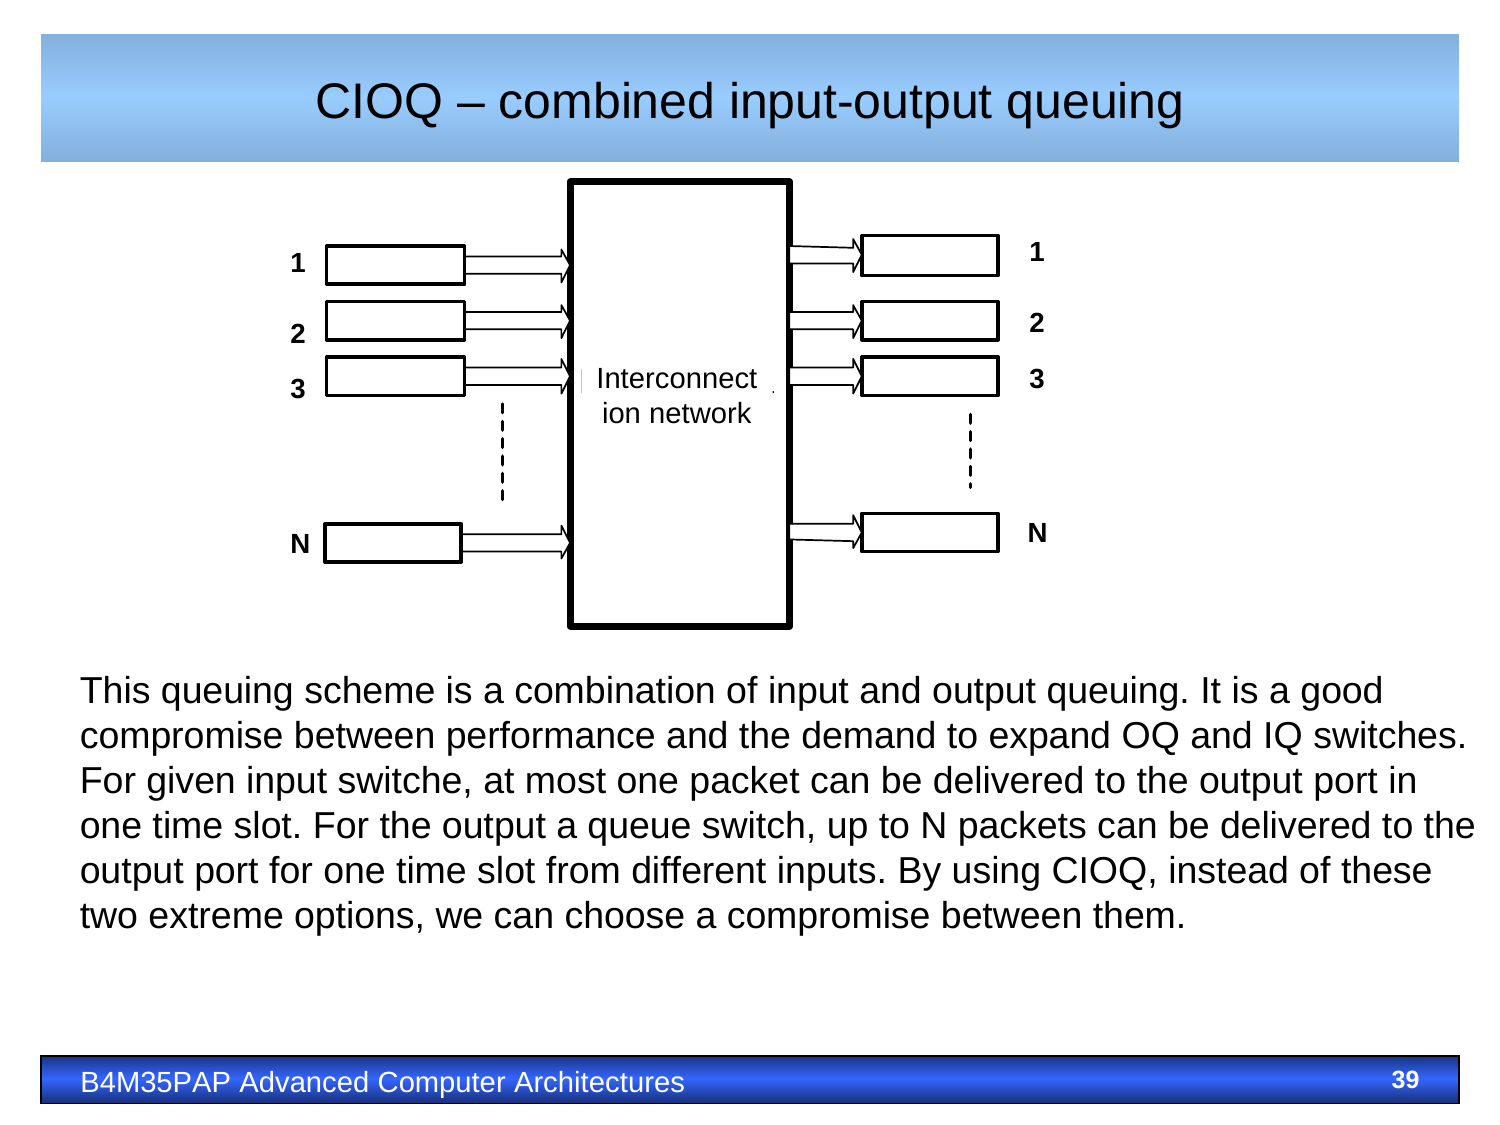

# CIOQ – combined input-output queuing
Interconnection network
This queuing scheme is a combination of input and output queuing. It is a good compromise between performance and the demand to expand OQ and IQ switches. For given input switche, at most one packet can be delivered to the output port in one time slot. For the output a queue switch, up to N packets can be delivered to the output port for one time slot from different inputs. By using CIOQ, instead of these two extreme options, we can choose a compromise between them.